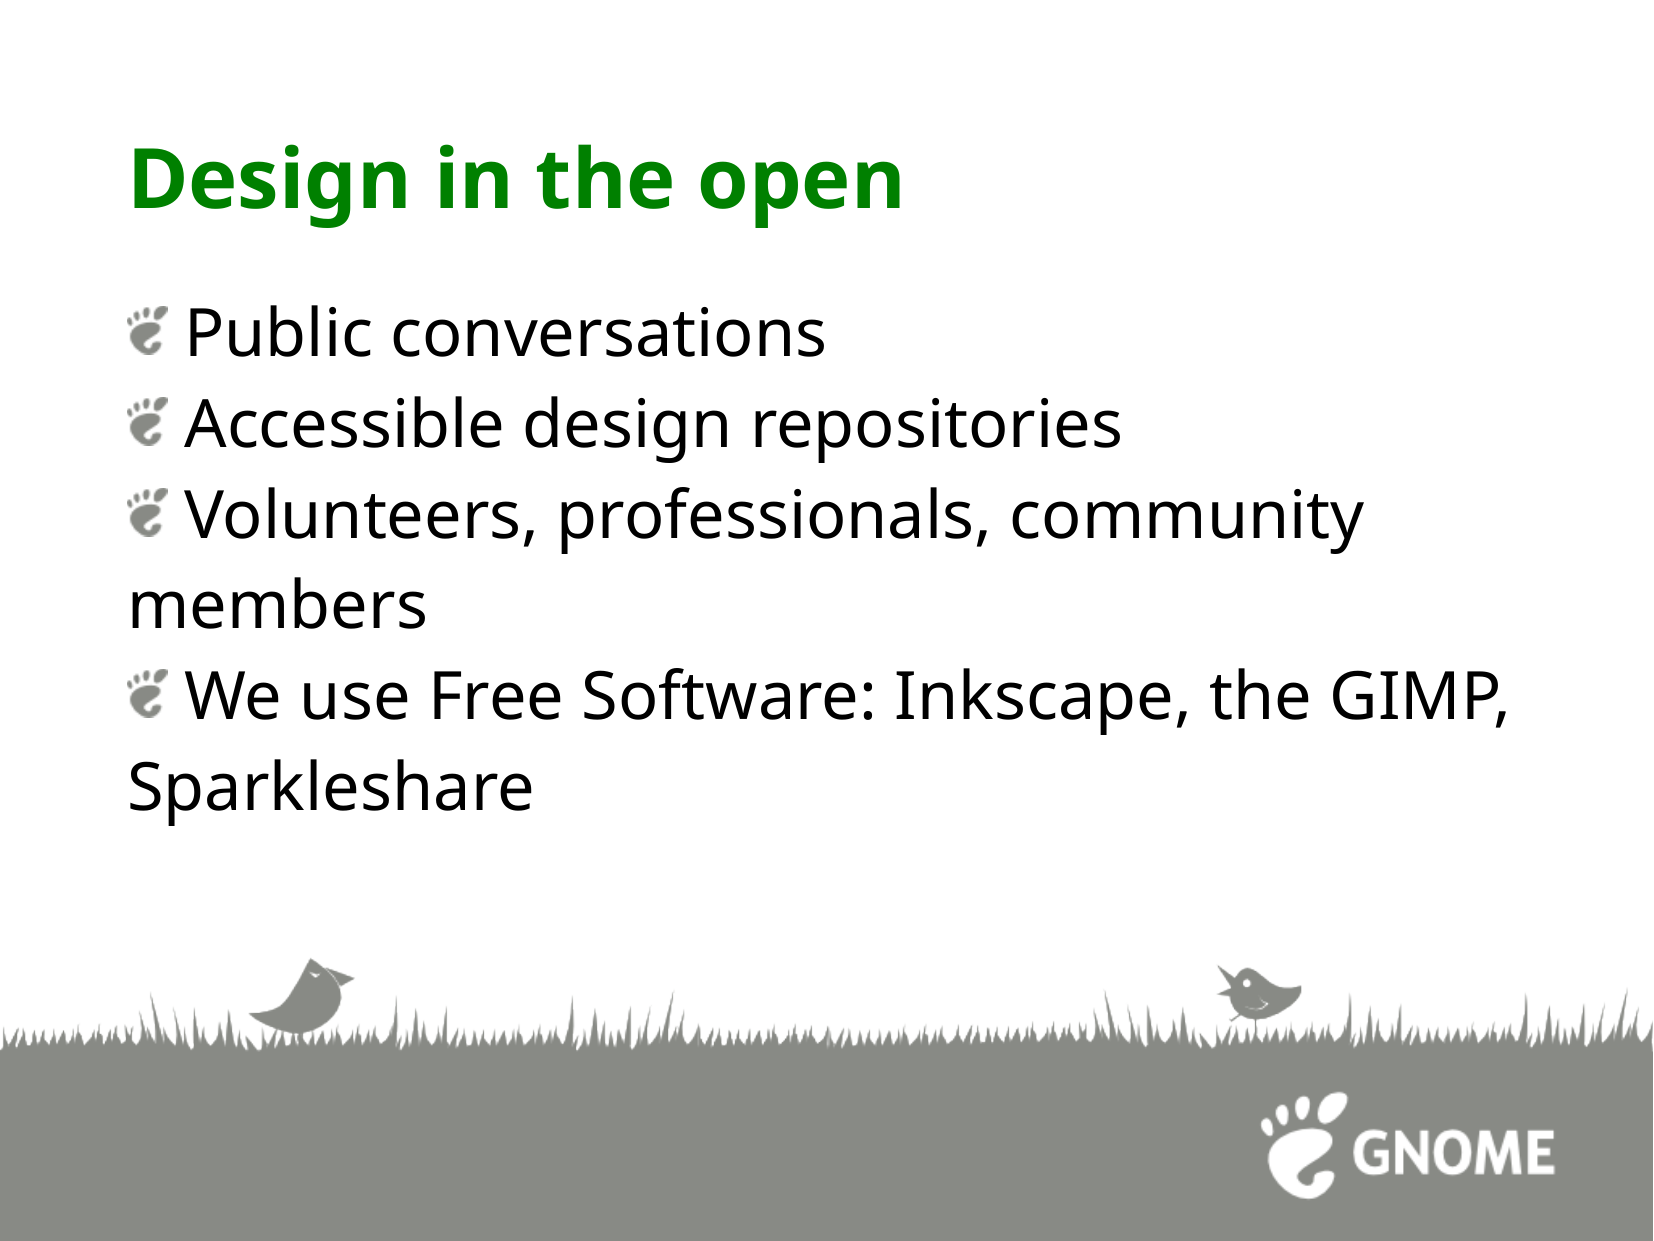

Design in the open
 Public conversations
 Accessible design repositories
 Volunteers, professionals, community members
 We use Free Software: Inkscape, the GIMP, Sparkleshare